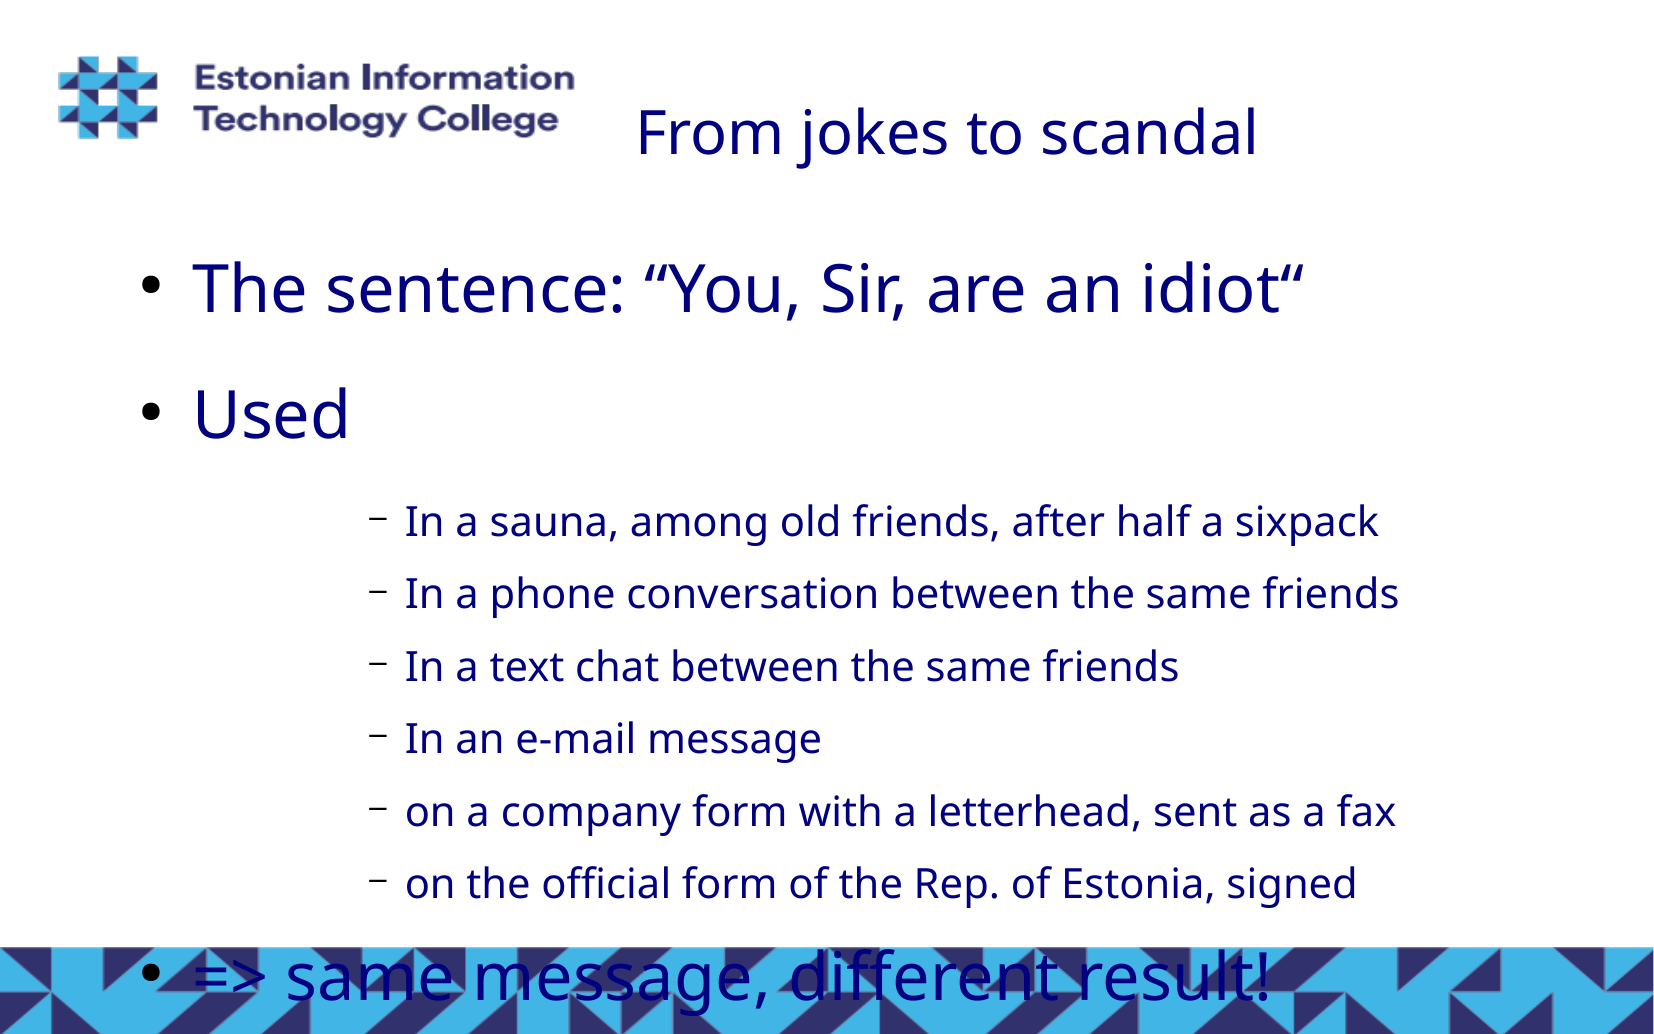

# From jokes to scandal
The sentence: “You, Sir, are an idiot“
Used
In a sauna, among old friends, after half a sixpack
In a phone conversation between the same friends
In a text chat between the same friends
In an e-mail message
on a company form with a letterhead, sent as a fax
on the official form of the Rep. of Estonia, signed
=> same message, different result!